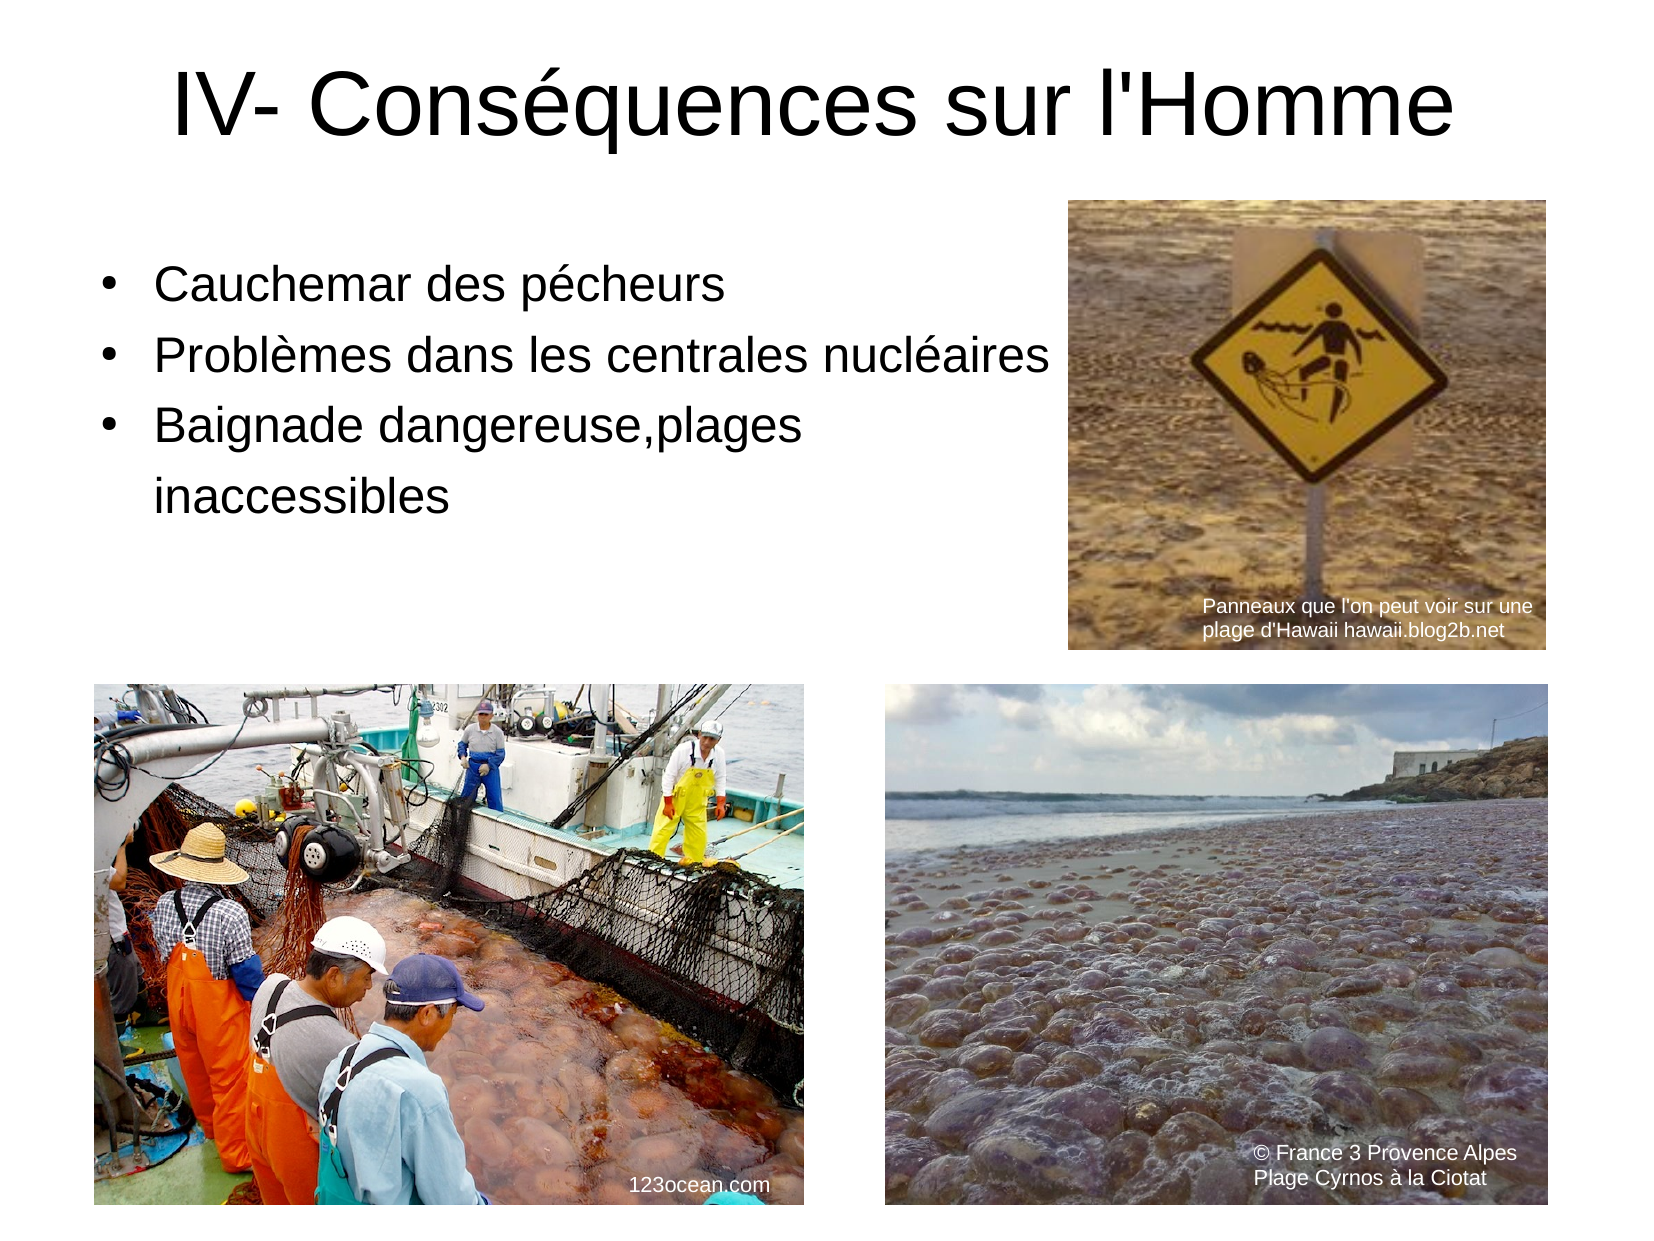

# IV- Conséquences sur l'Homme
Cauchemar des pécheurs
Problèmes dans les centrales nucléaires
Baignade dangereuse,plages
inaccessibles
Panneaux que l'on peut voir sur une plage d'Hawaii hawaii.blog2b.net
© France 3 Provence Alpes Plage Cyrnos à la Ciotat
123ocean.com